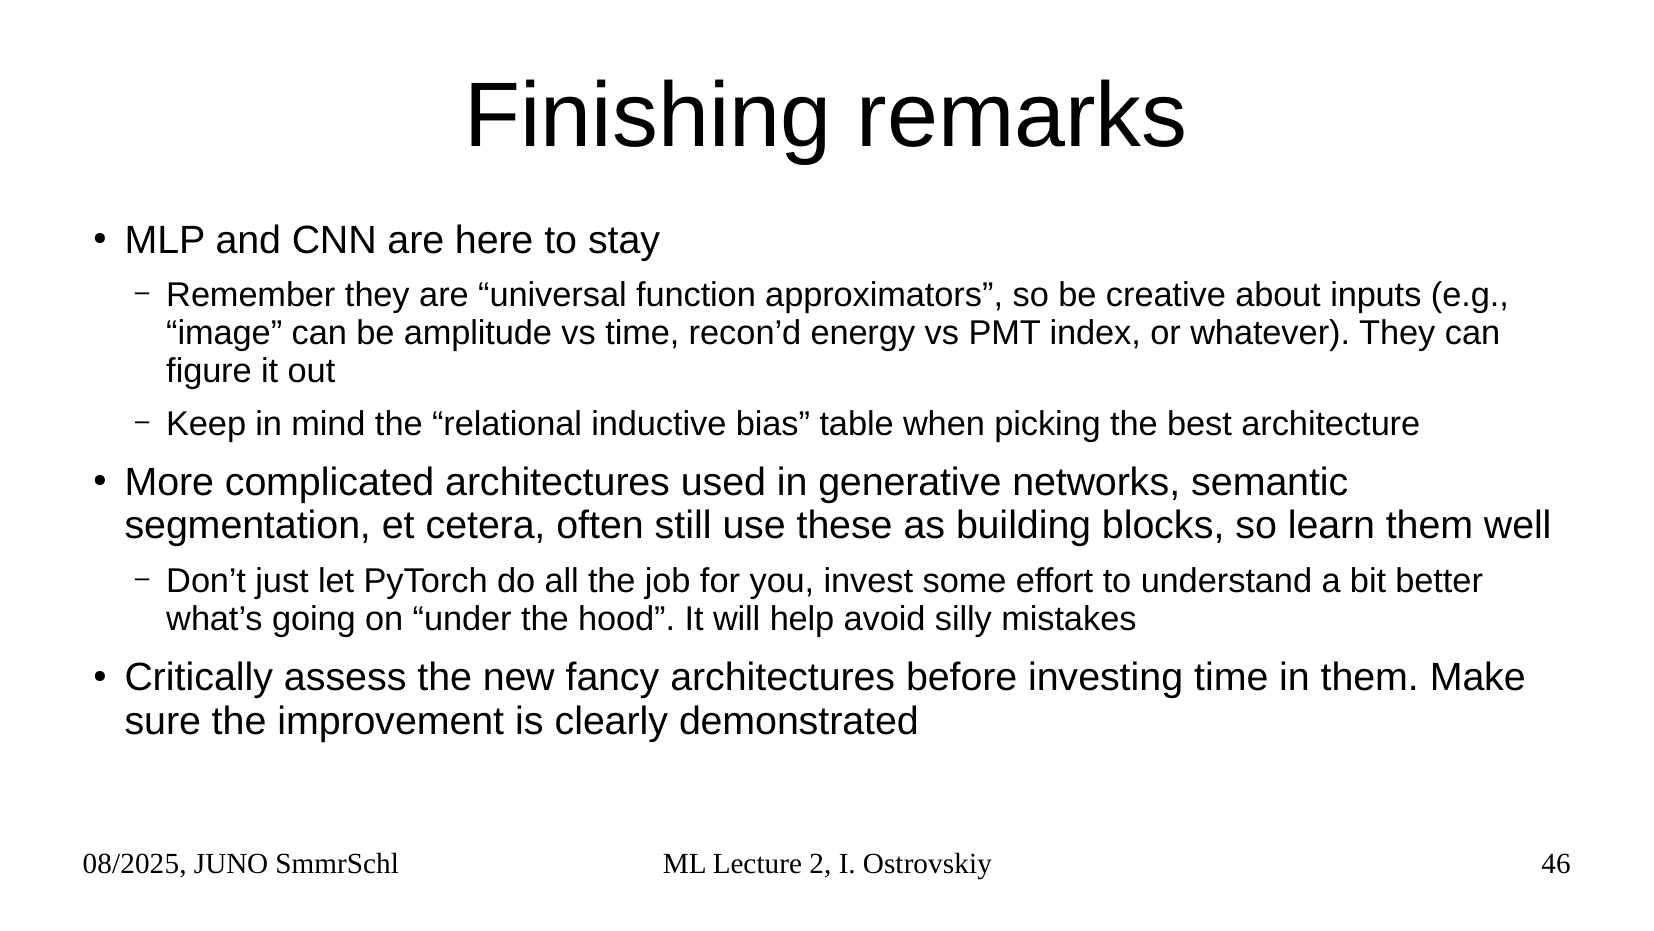

# Finishing remarks
MLP and CNN are here to stay
Remember they are “universal function approximators”, so be creative about inputs (e.g., “image” can be amplitude vs time, recon’d energy vs PMT index, or whatever). They can figure it out
Keep in mind the “relational inductive bias” table when picking the best architecture
More complicated architectures used in generative networks, semantic segmentation, et cetera, often still use these as building blocks, so learn them well
Don’t just let PyTorch do all the job for you, invest some effort to understand a bit better what’s going on “under the hood”. It will help avoid silly mistakes
Critically assess the new fancy architectures before investing time in them. Make sure the improvement is clearly demonstrated
08/2025, JUNO SmmrSchl
ML Lecture 2, I. Ostrovskiy
46